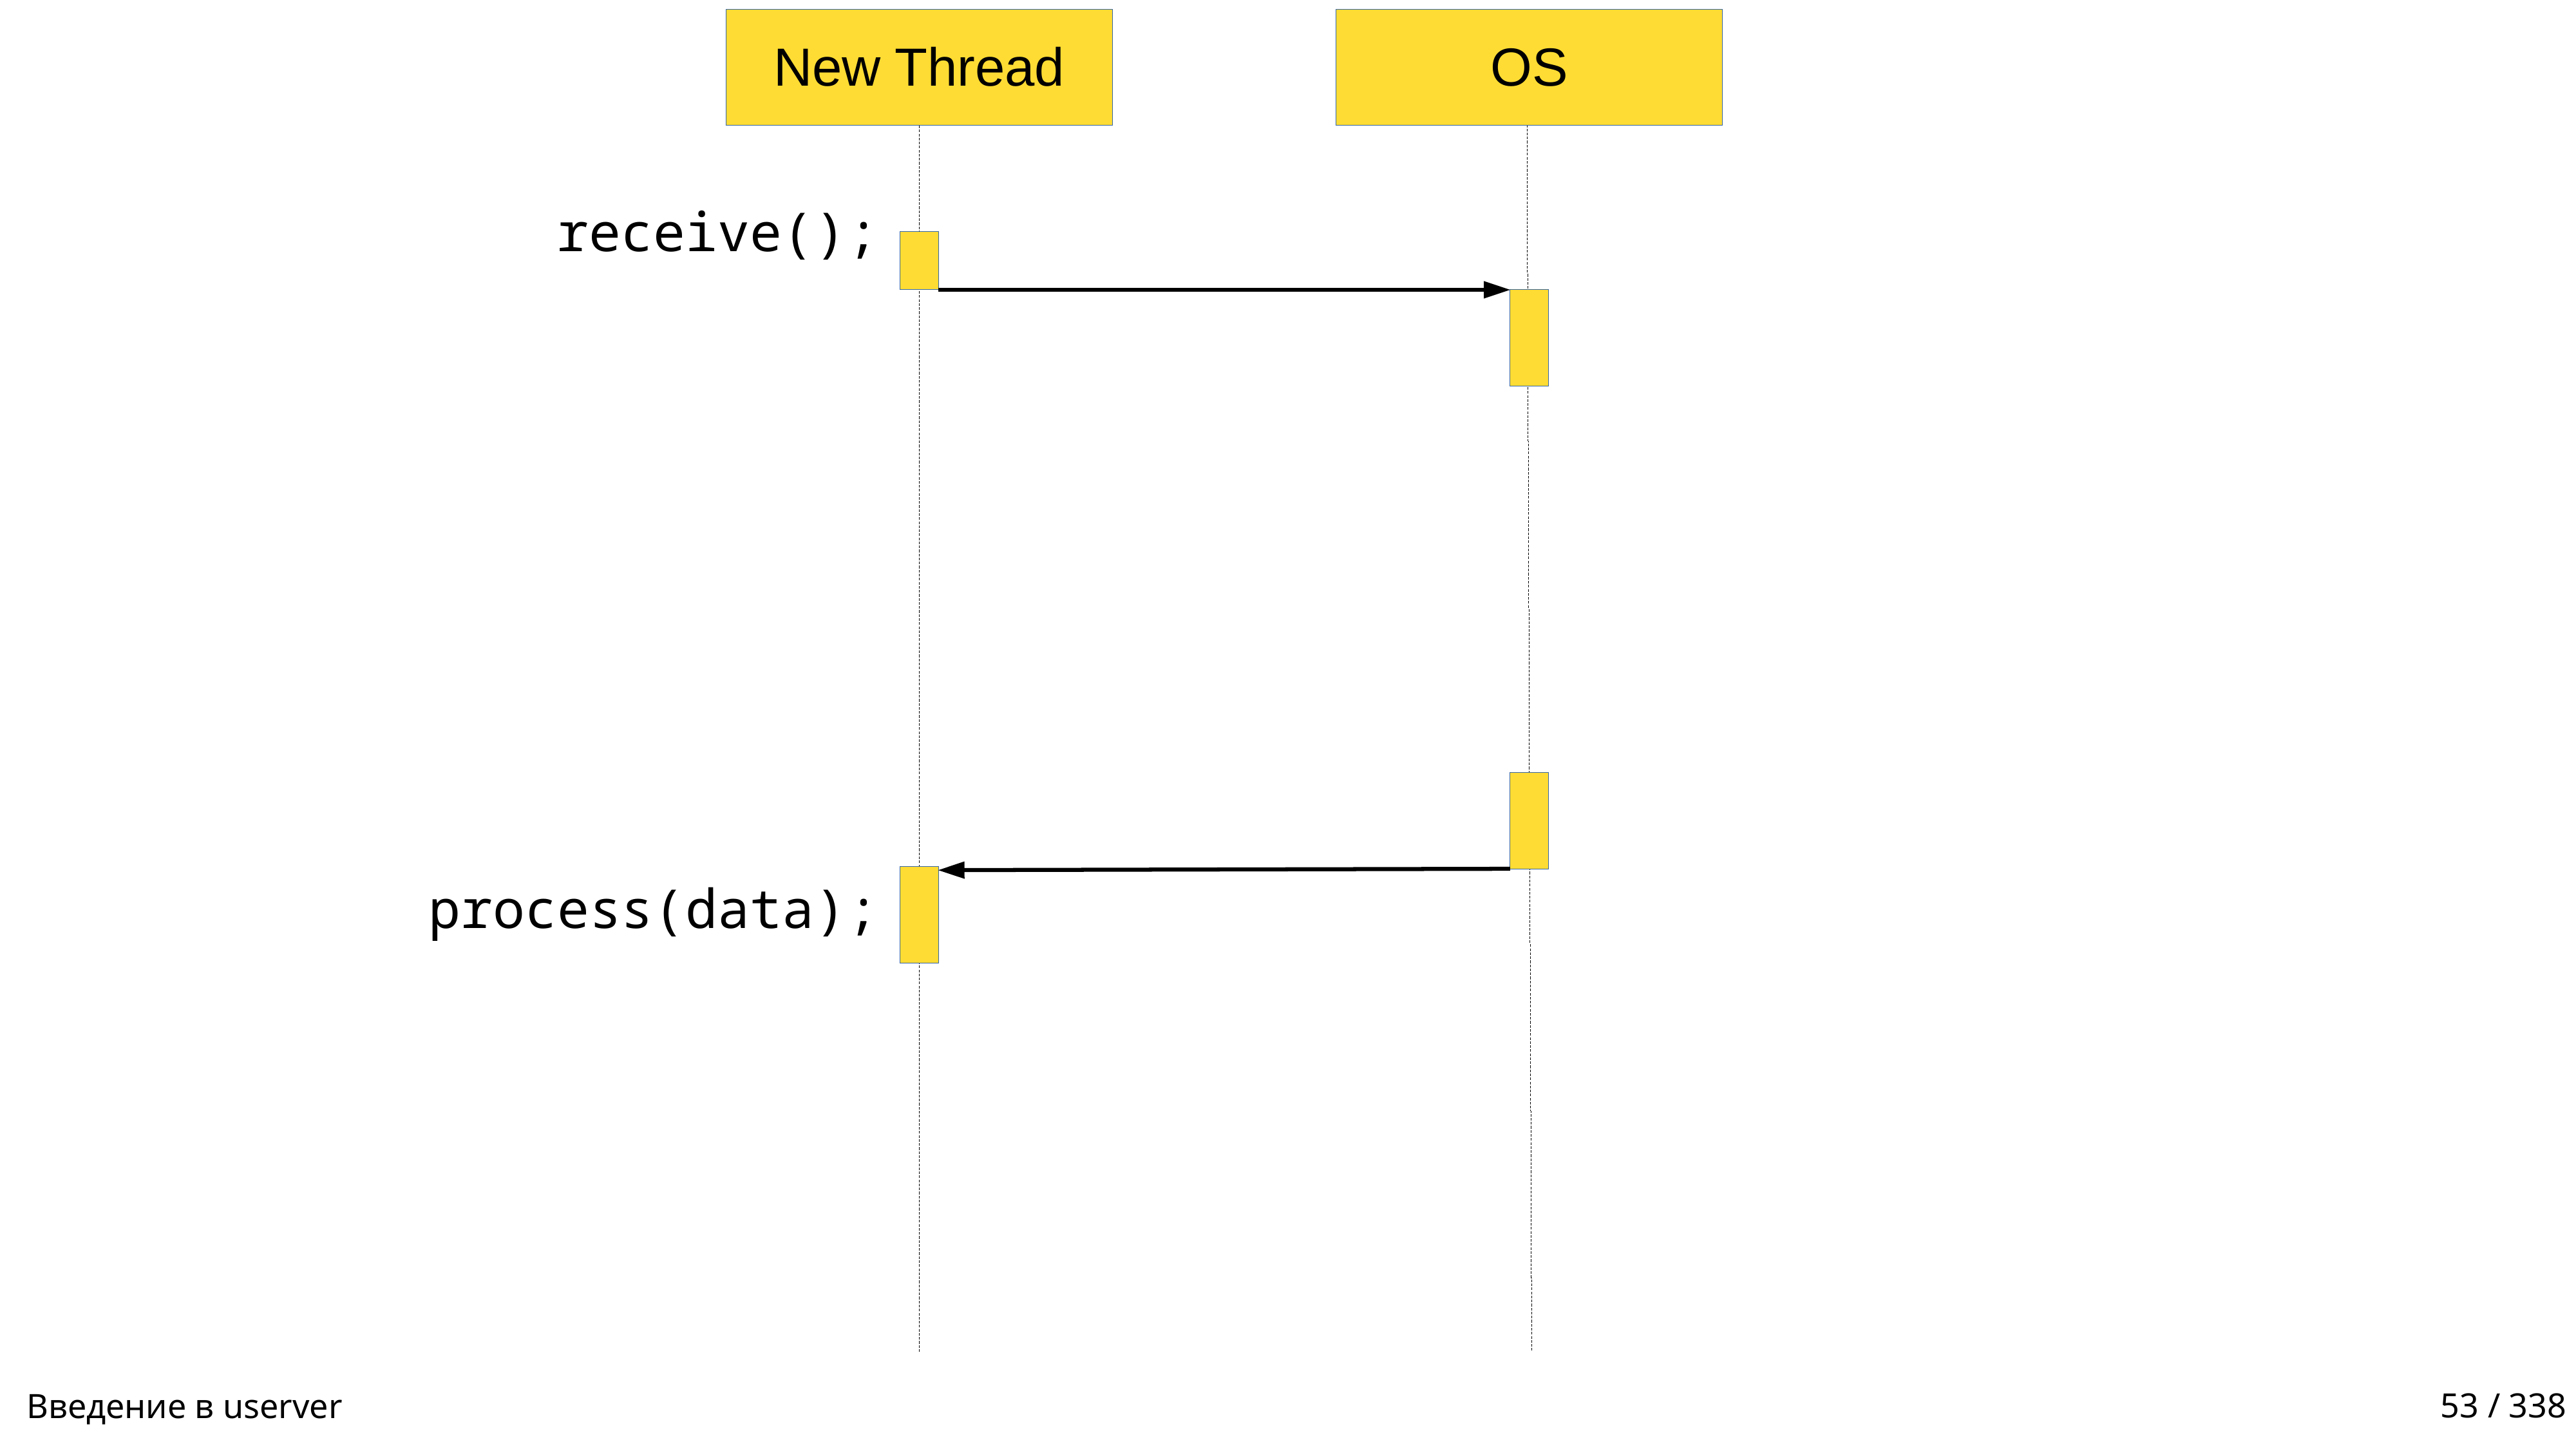

New Thread
OS
receive();
process(data);
# Введение в userver